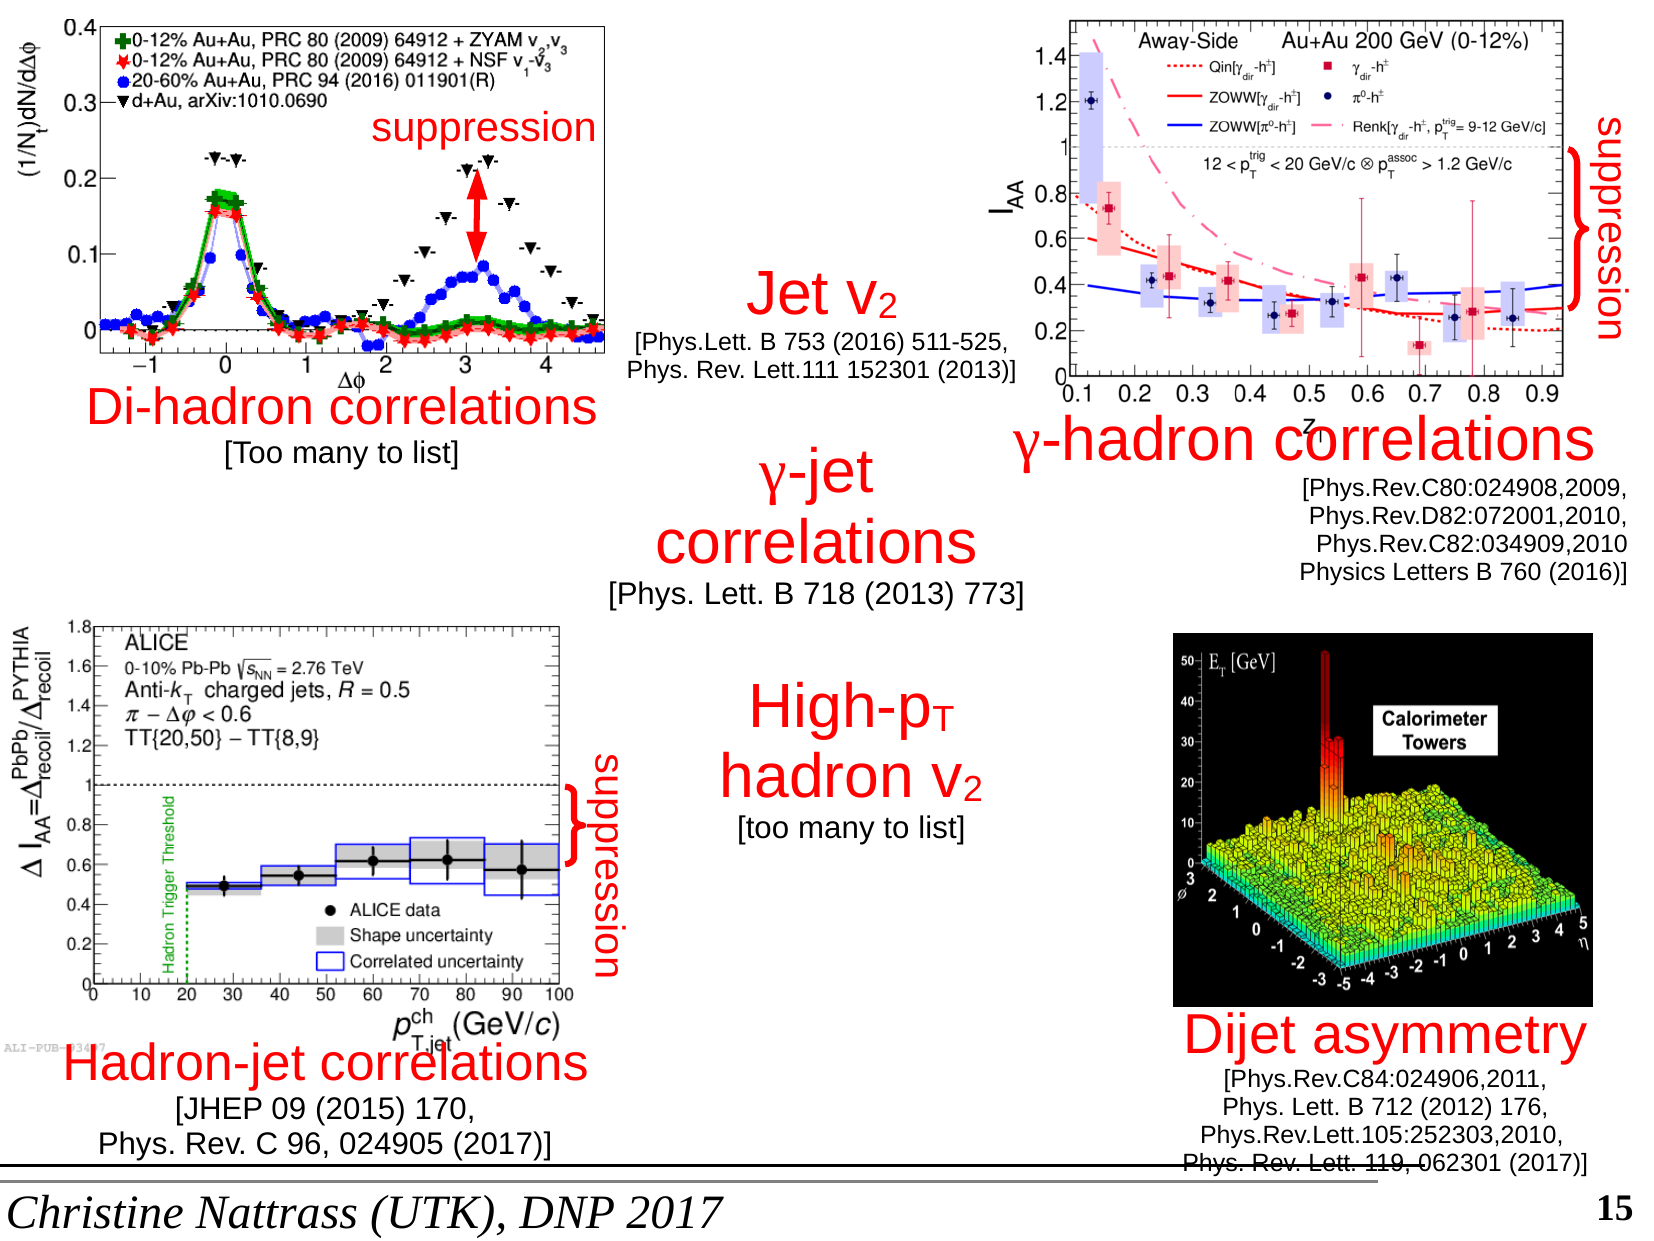

suppression
γ-hadron correlations
[Phys.Rev.C80:024908,2009,
Phys.Rev.D82:072001,2010,
Phys.Rev.C82:034909,2010
Physics Letters B 760 (2016)]
suppression
Di-hadron correlations
[Too many to list]
Jet v2
[Phys.Lett. B 753 (2016) 511-525,
Phys. Rev. Lett.111 152301 (2013)]
γ-jet
correlations
[Phys. Lett. B 718 (2013) 773]
suppression
Hadron-jet correlations
[JHEP 09 (2015) 170,
Phys. Rev. C 96, 024905 (2017)]
Dijet asymmetry
[Phys.Rev.C84:024906,2011,
Phys. Lett. B 712 (2012) 176,
Phys.Rev.Lett.105:252303,2010,
Phys. Rev. Lett. 119, 062301 (2017)]
High-pT
hadron v2
[too many to list]